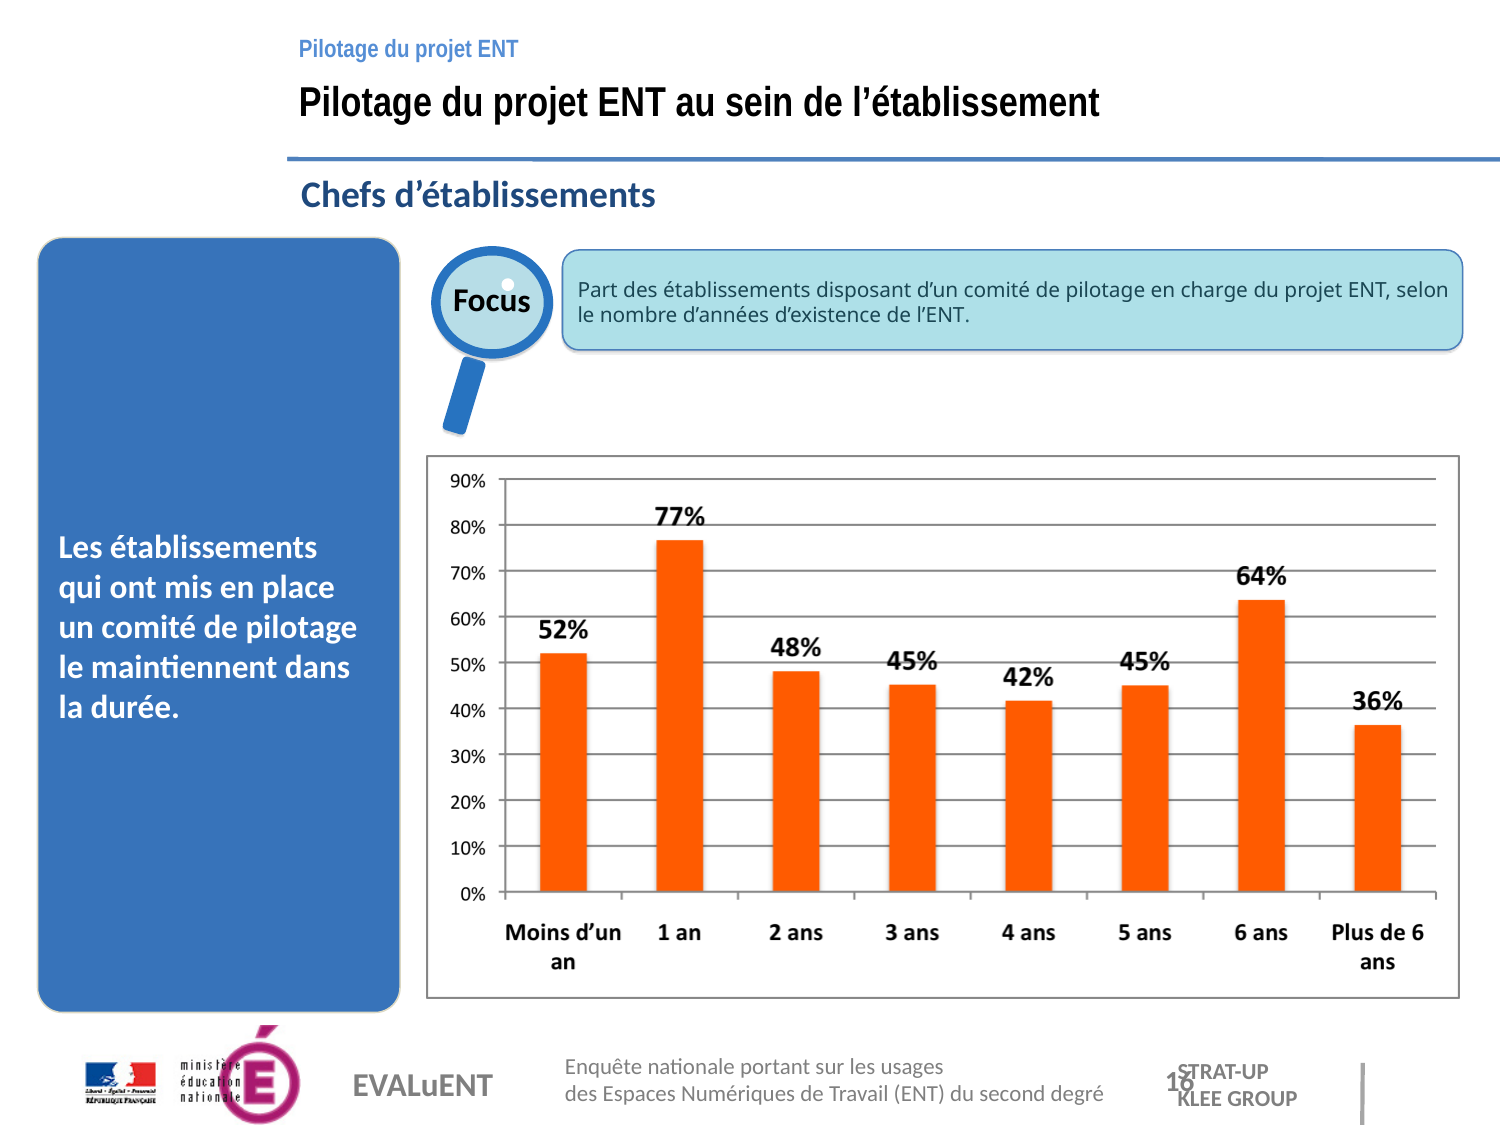

Pilotage du projet ENT
Pilotage du projet ENT au sein de l’établissement
Chefs d’établissements
Les établissements
qui ont mis en place
un comité de pilotage
le maintiennent dans
la durée.
Focus
Part des établissements disposant d’un comité de pilotage en charge du projet ENT, selon le nombre d’années d’existence de l’ENT.